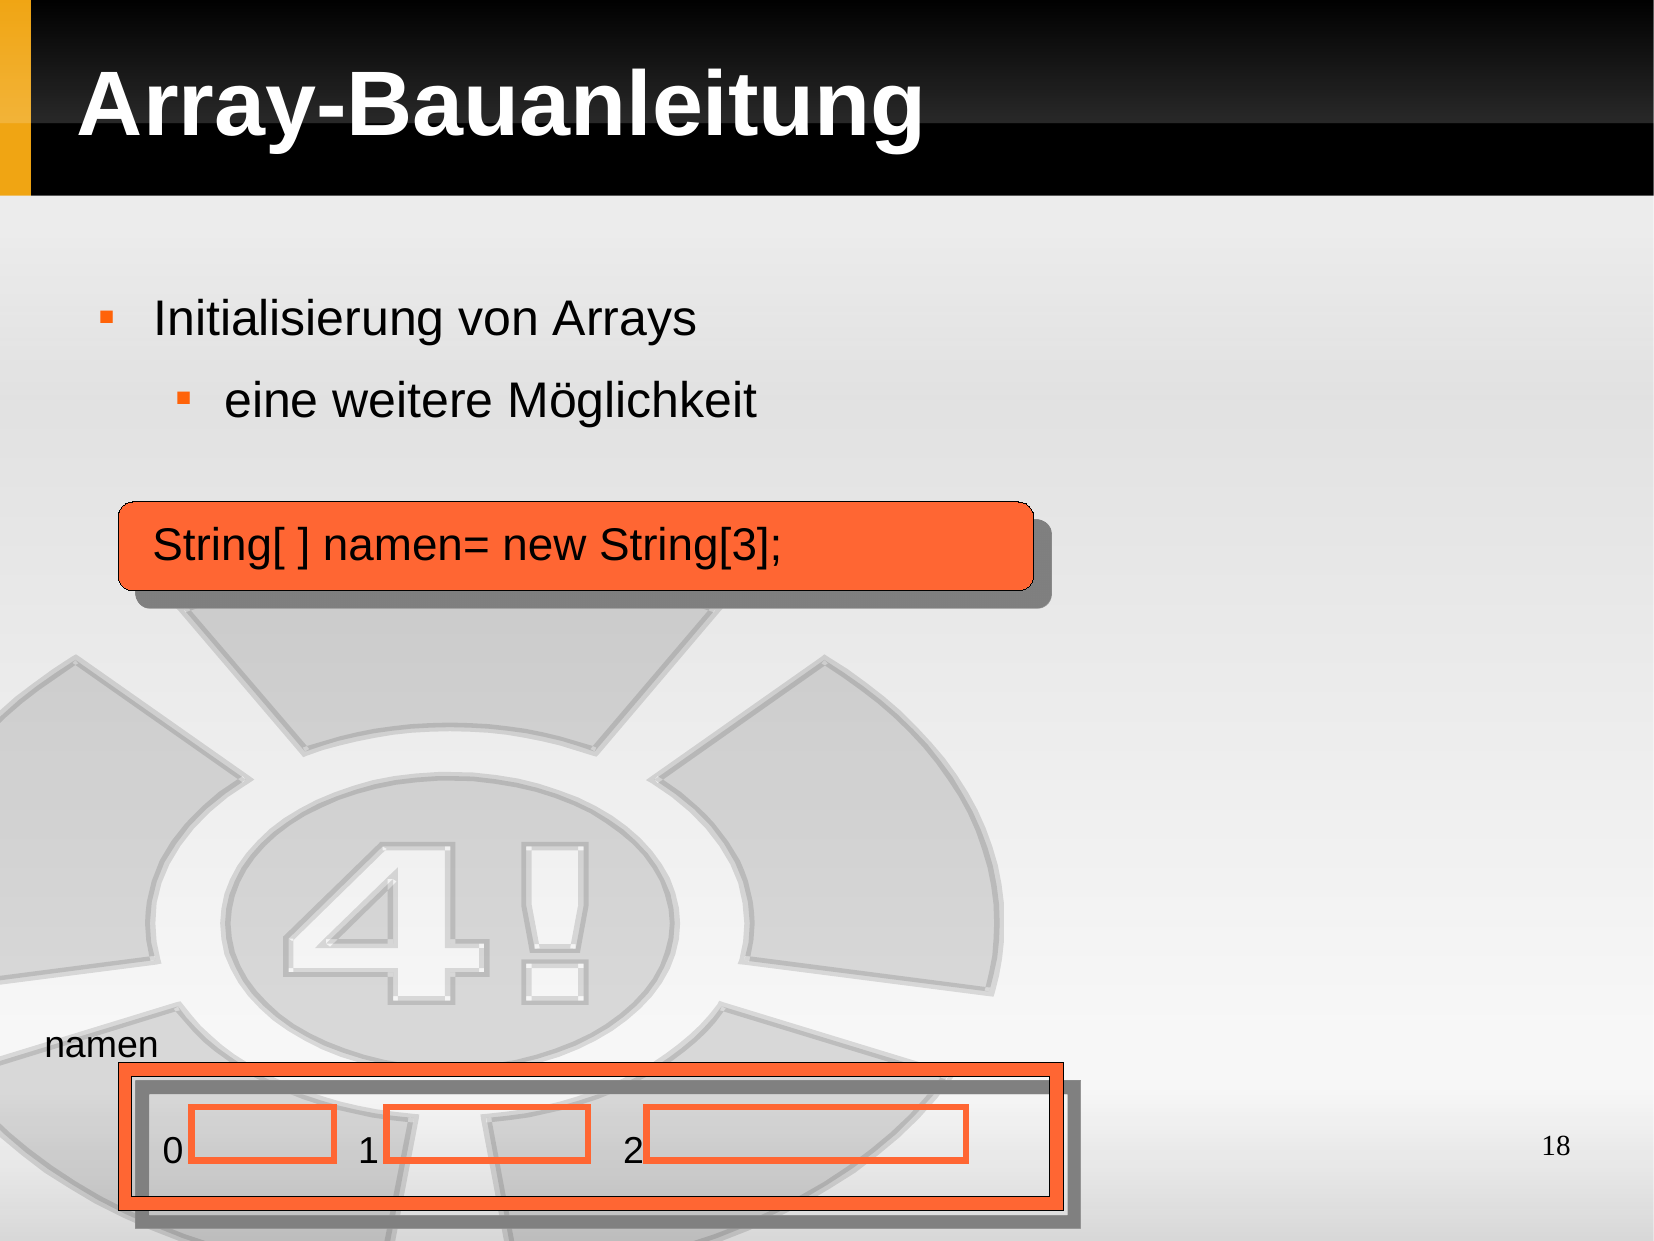

# Array-Bauanleitung
Initialisierung von Arrays
eine weitere Möglichkeit
String[ ] namen= new String[3];
namen
0
1
2
18